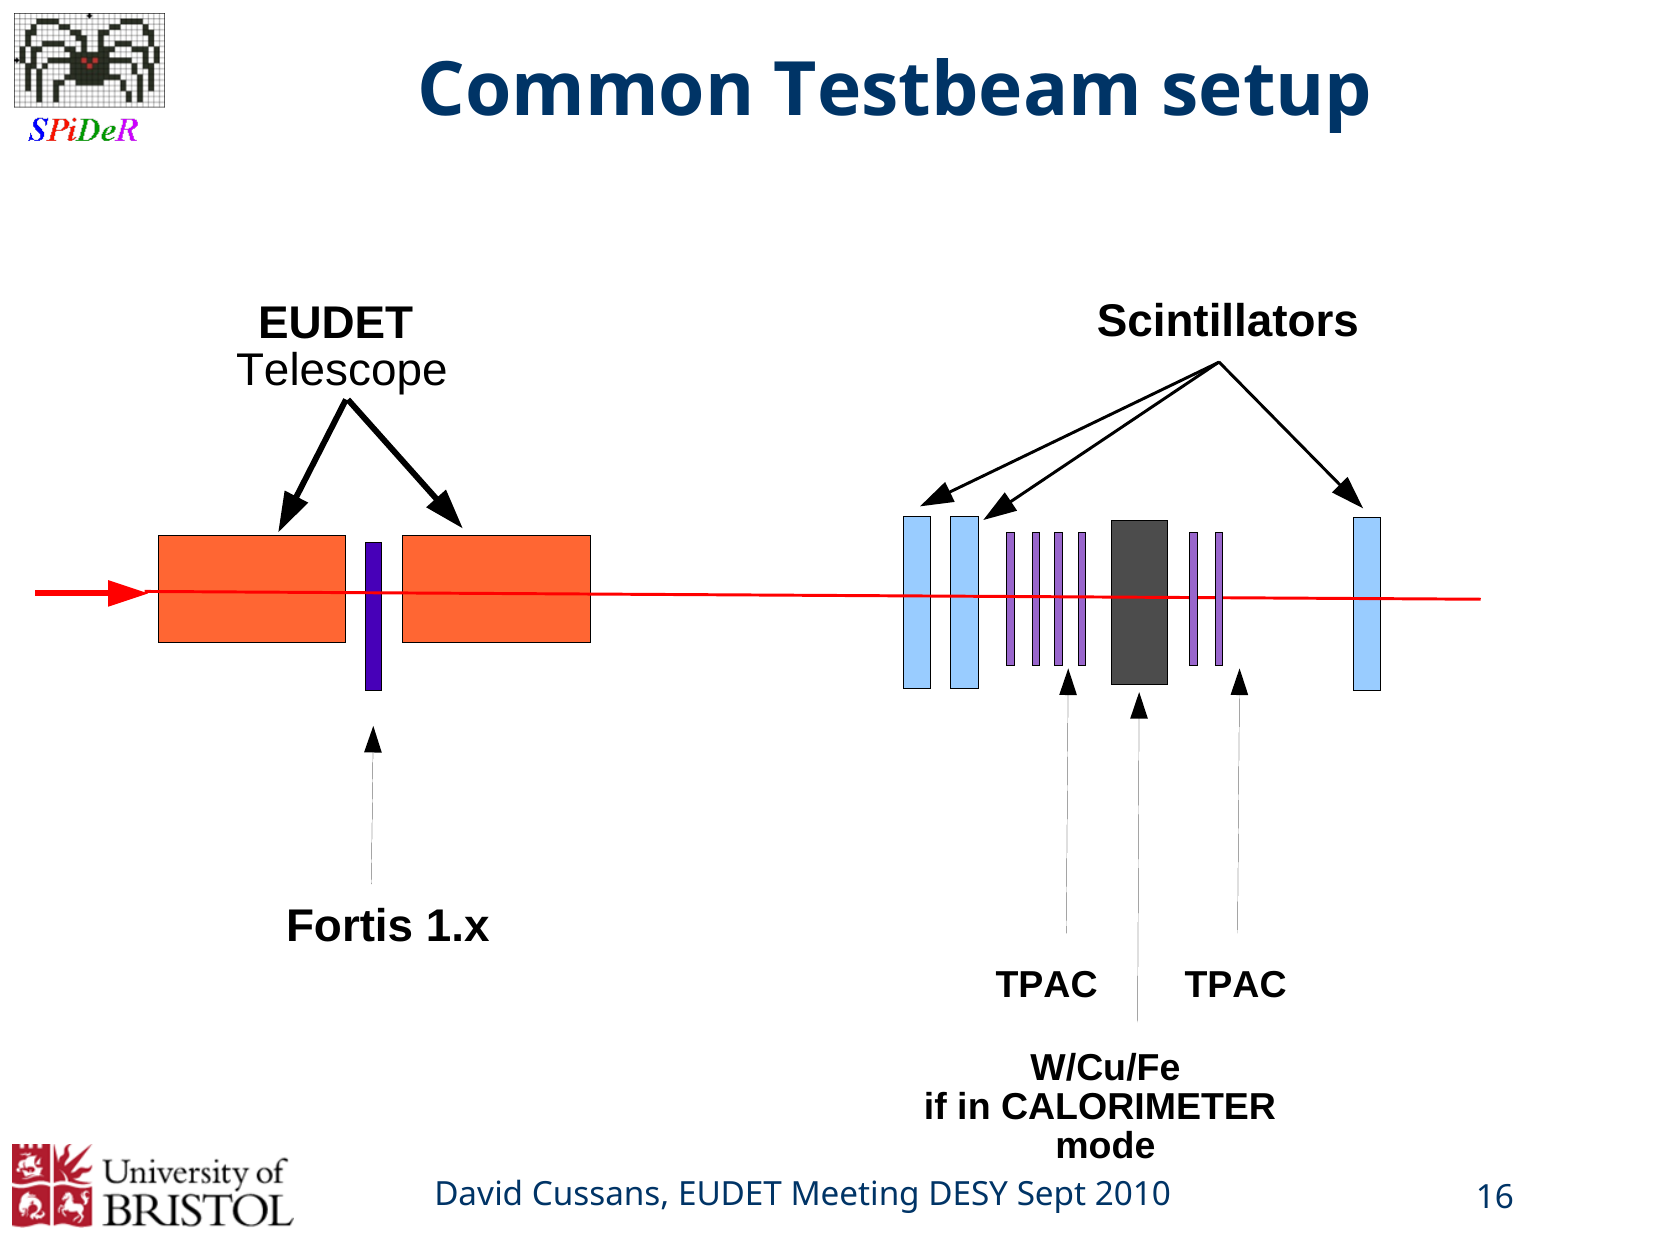

# Common Testbeam setup
Scintillators
EUDET
Telescope
Fortis 1.x
TPAC
TPAC
W/Cu/Fe
if in CALORIMETER
mode